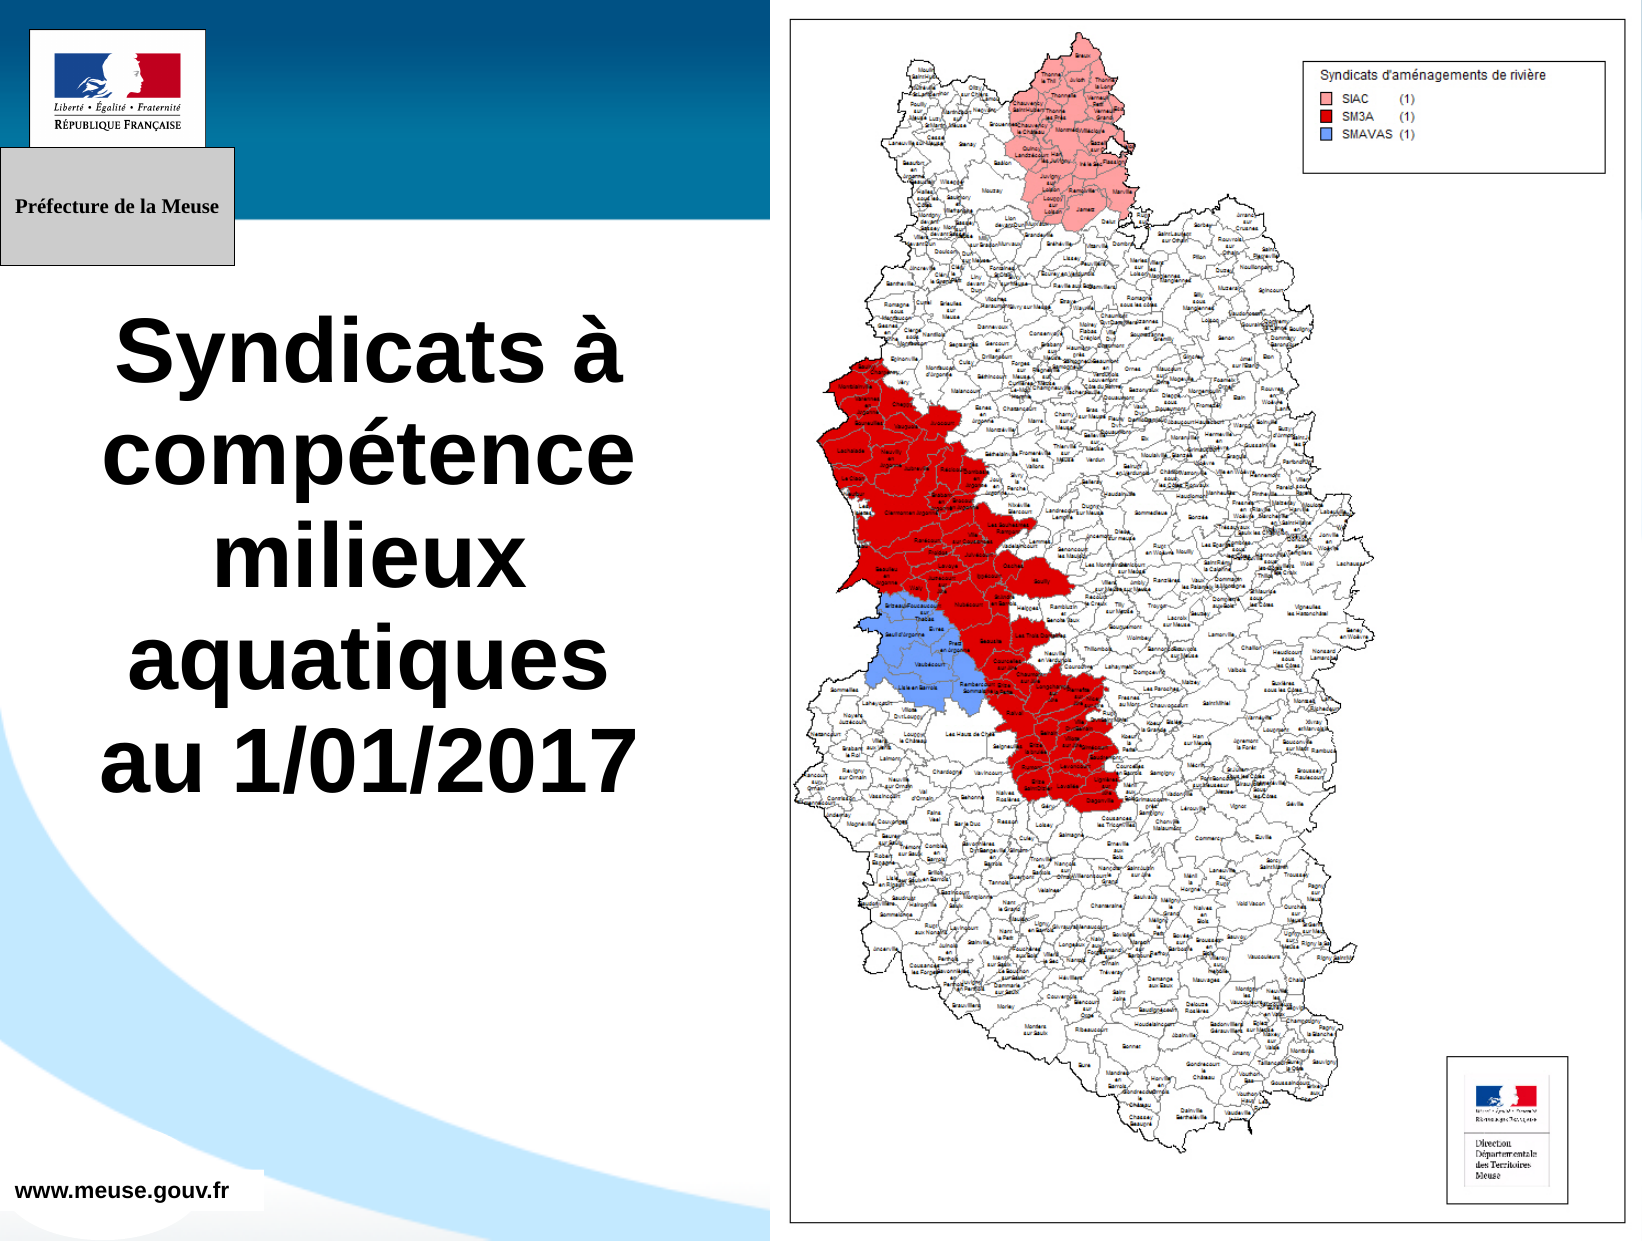

# Syndicats à compétence milieux aquatiques au 1/01/2017